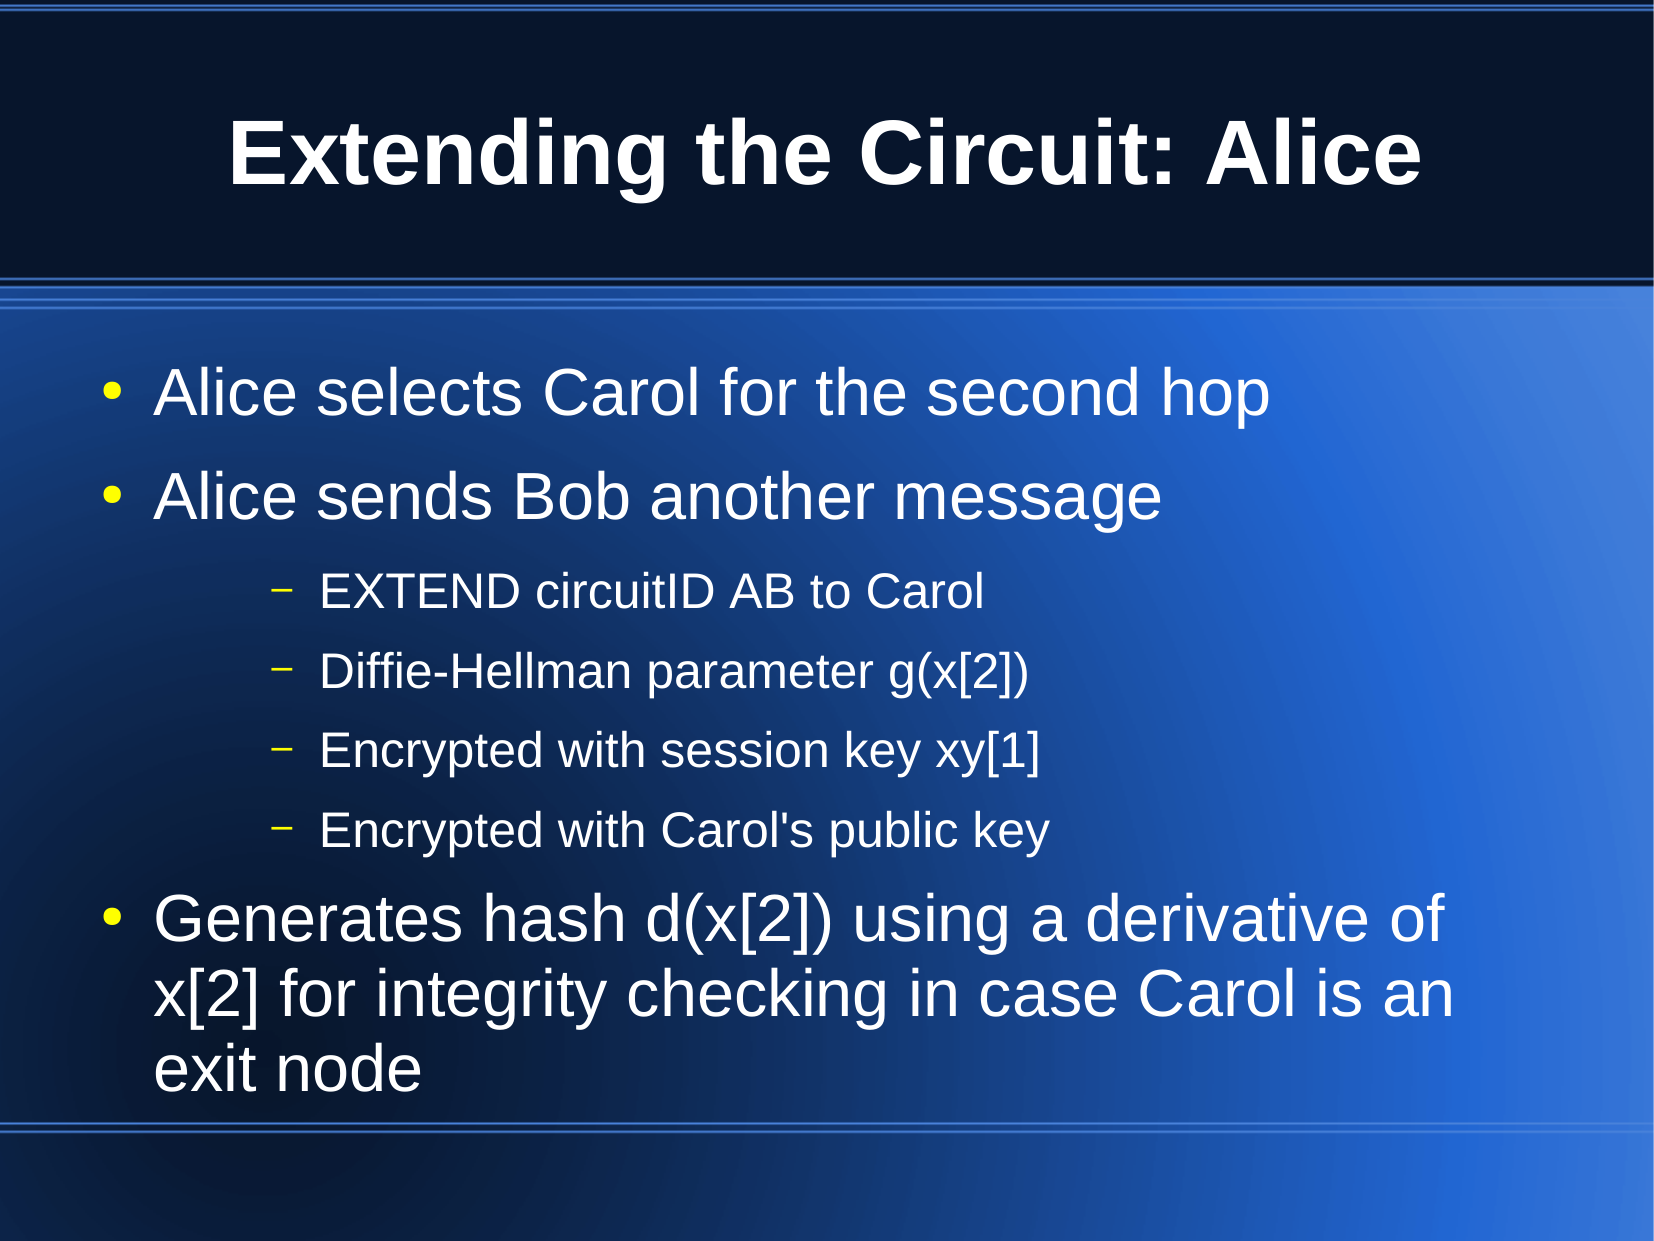

# Extending the Circuit: Alice
Alice selects Carol for the second hop
Alice sends Bob another message
EXTEND circuitID AB to Carol
Diffie-Hellman parameter g(x[2])
Encrypted with session key xy[1]
Encrypted with Carol's public key
Generates hash d(x[2]) using a derivative of x[2] for integrity checking in case Carol is an exit node